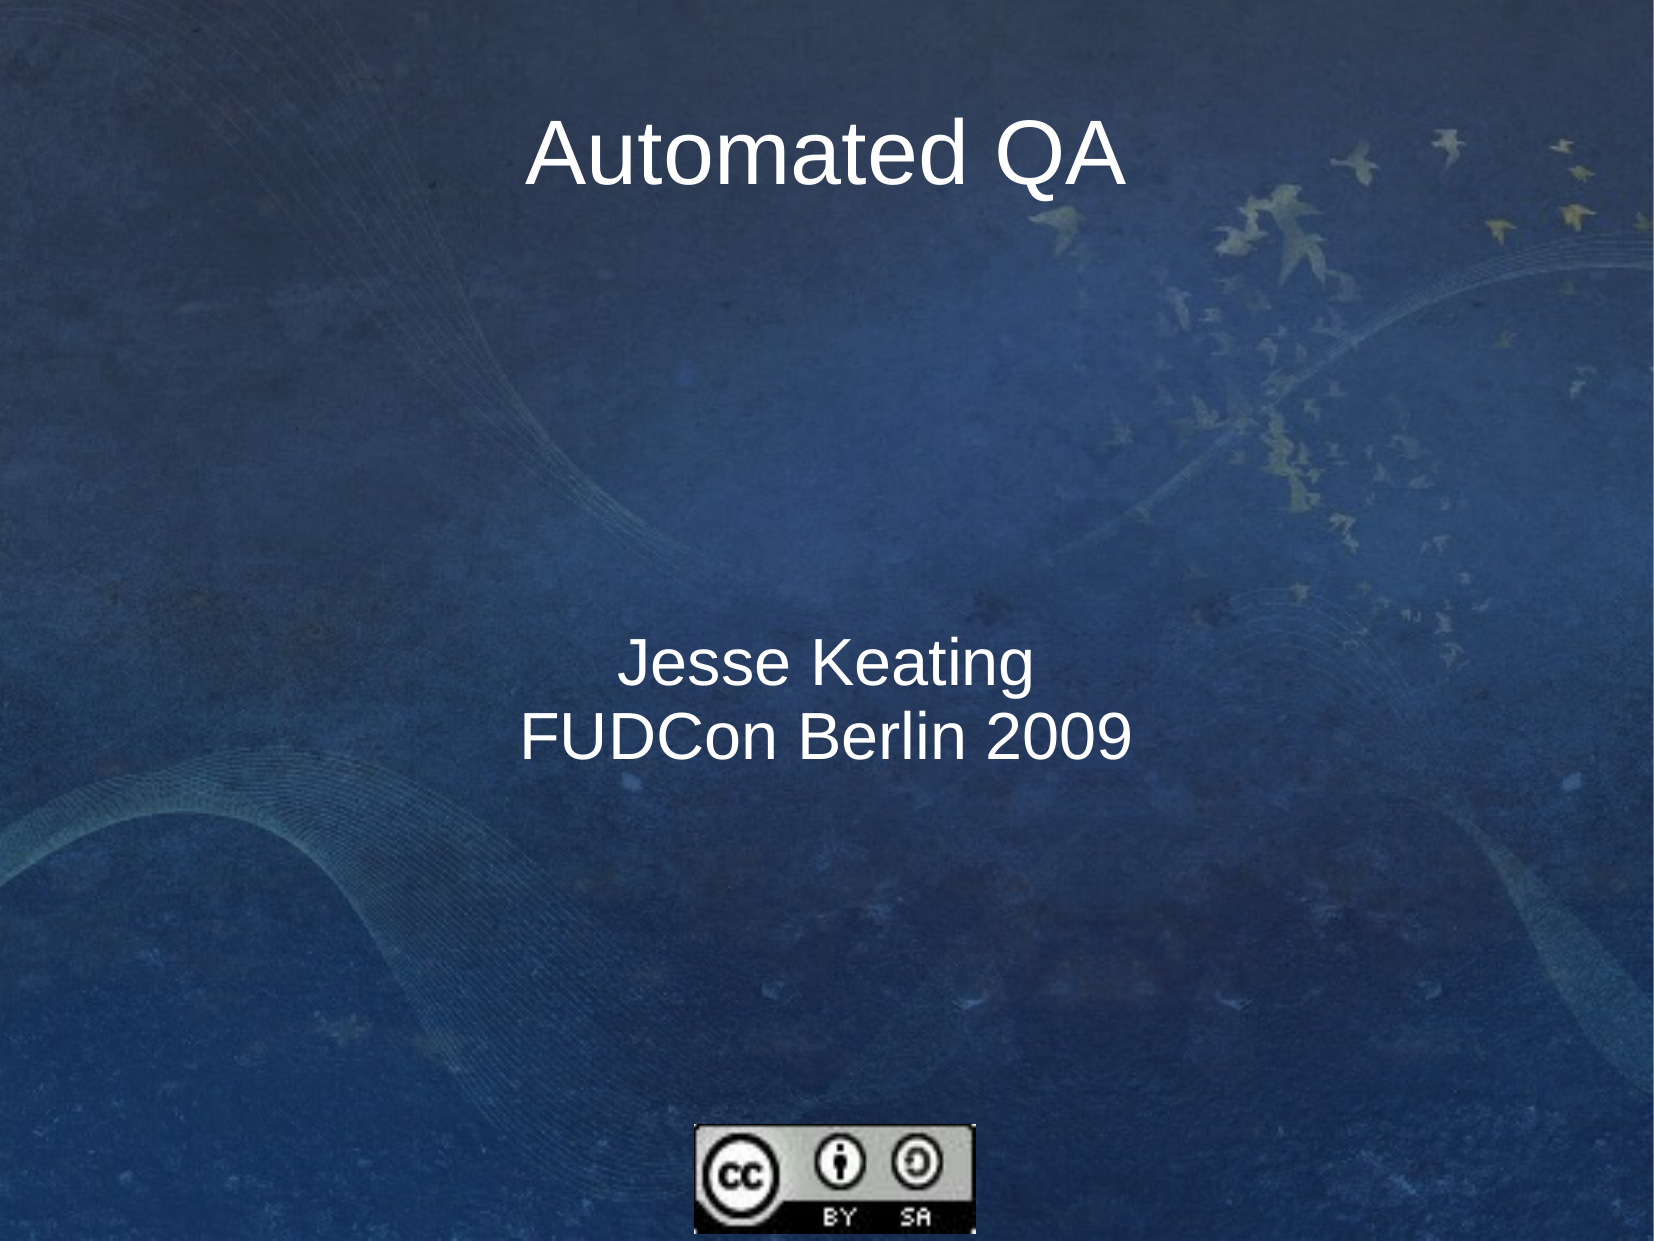

# Automated QA
Jesse Keating
FUDCon Berlin 2009